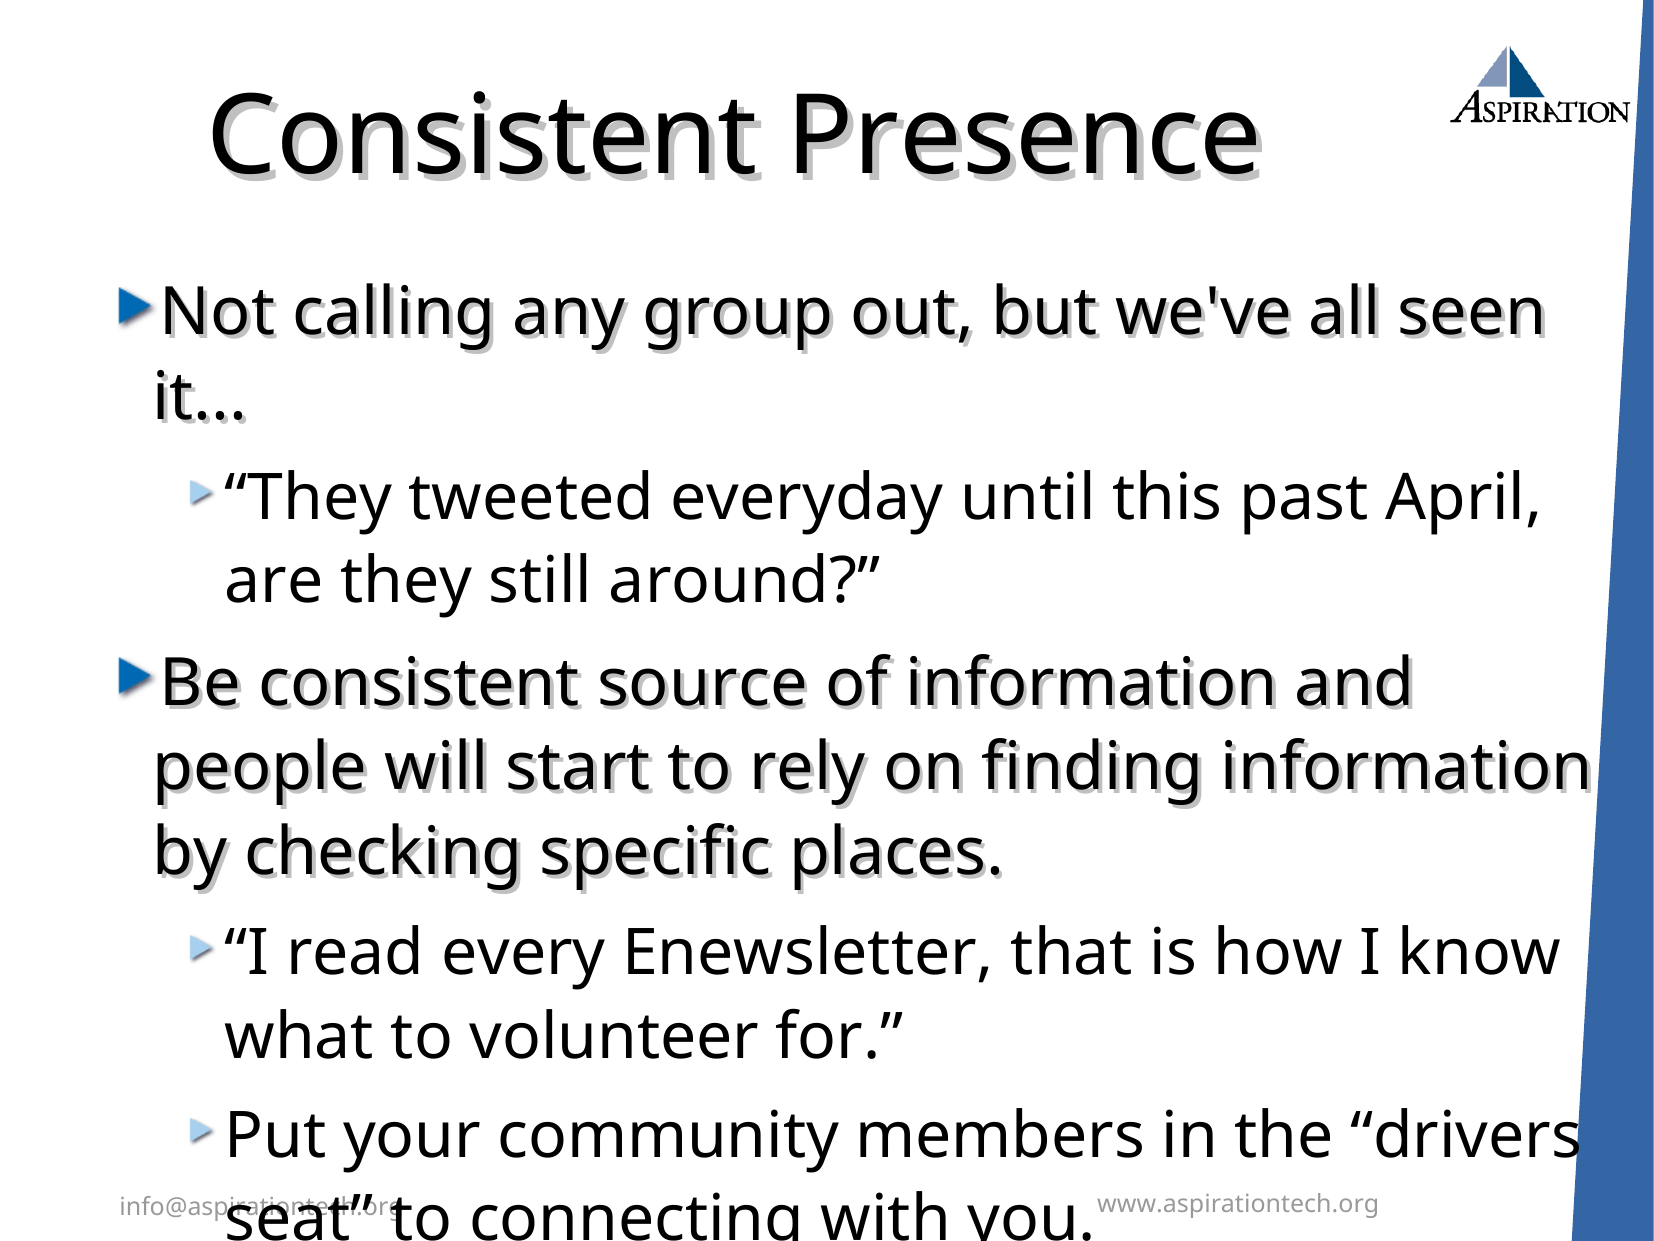

# Consistent Presence
Not calling any group out, but we've all seen it...
“They tweeted everyday until this past April, are they still around?”
Be consistent source of information and people will start to rely on finding information by checking specific places.
“I read every Enewsletter, that is how I know what to volunteer for.”
Put your community members in the “drivers seat” to connecting with you.